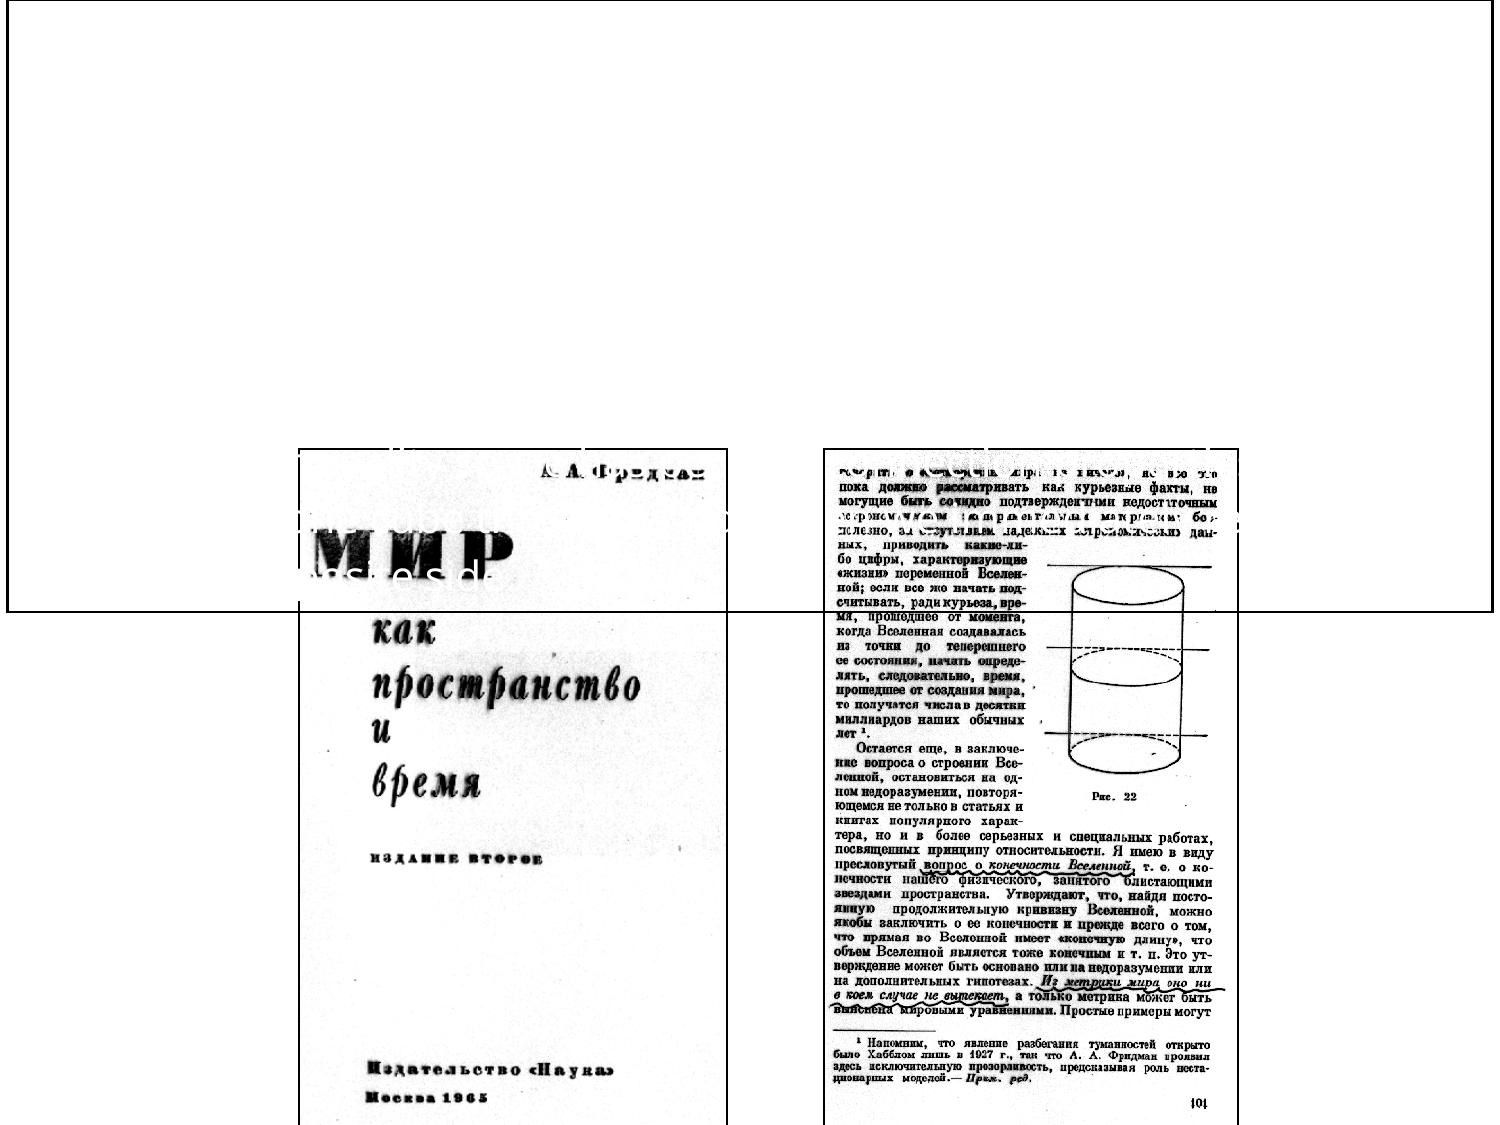

Karl Schwarzschild, 1900:
Imagine, that as a result of enormously extended atronomical experience, the entire Universe consists of countless identical copies of our Milky Way, that the infinite space can be partitioned into cubes each containing an exactly identical copy of our Milky Way. Would we really cling to the assumption of infinitely many identical repetitions of the same world ? ... We would be much happier with the view that these repetitions are illusory, that in reality space has peculiar connection properties so that if we leave any one cube through a side, then we immediately reenter it through the oposite side.